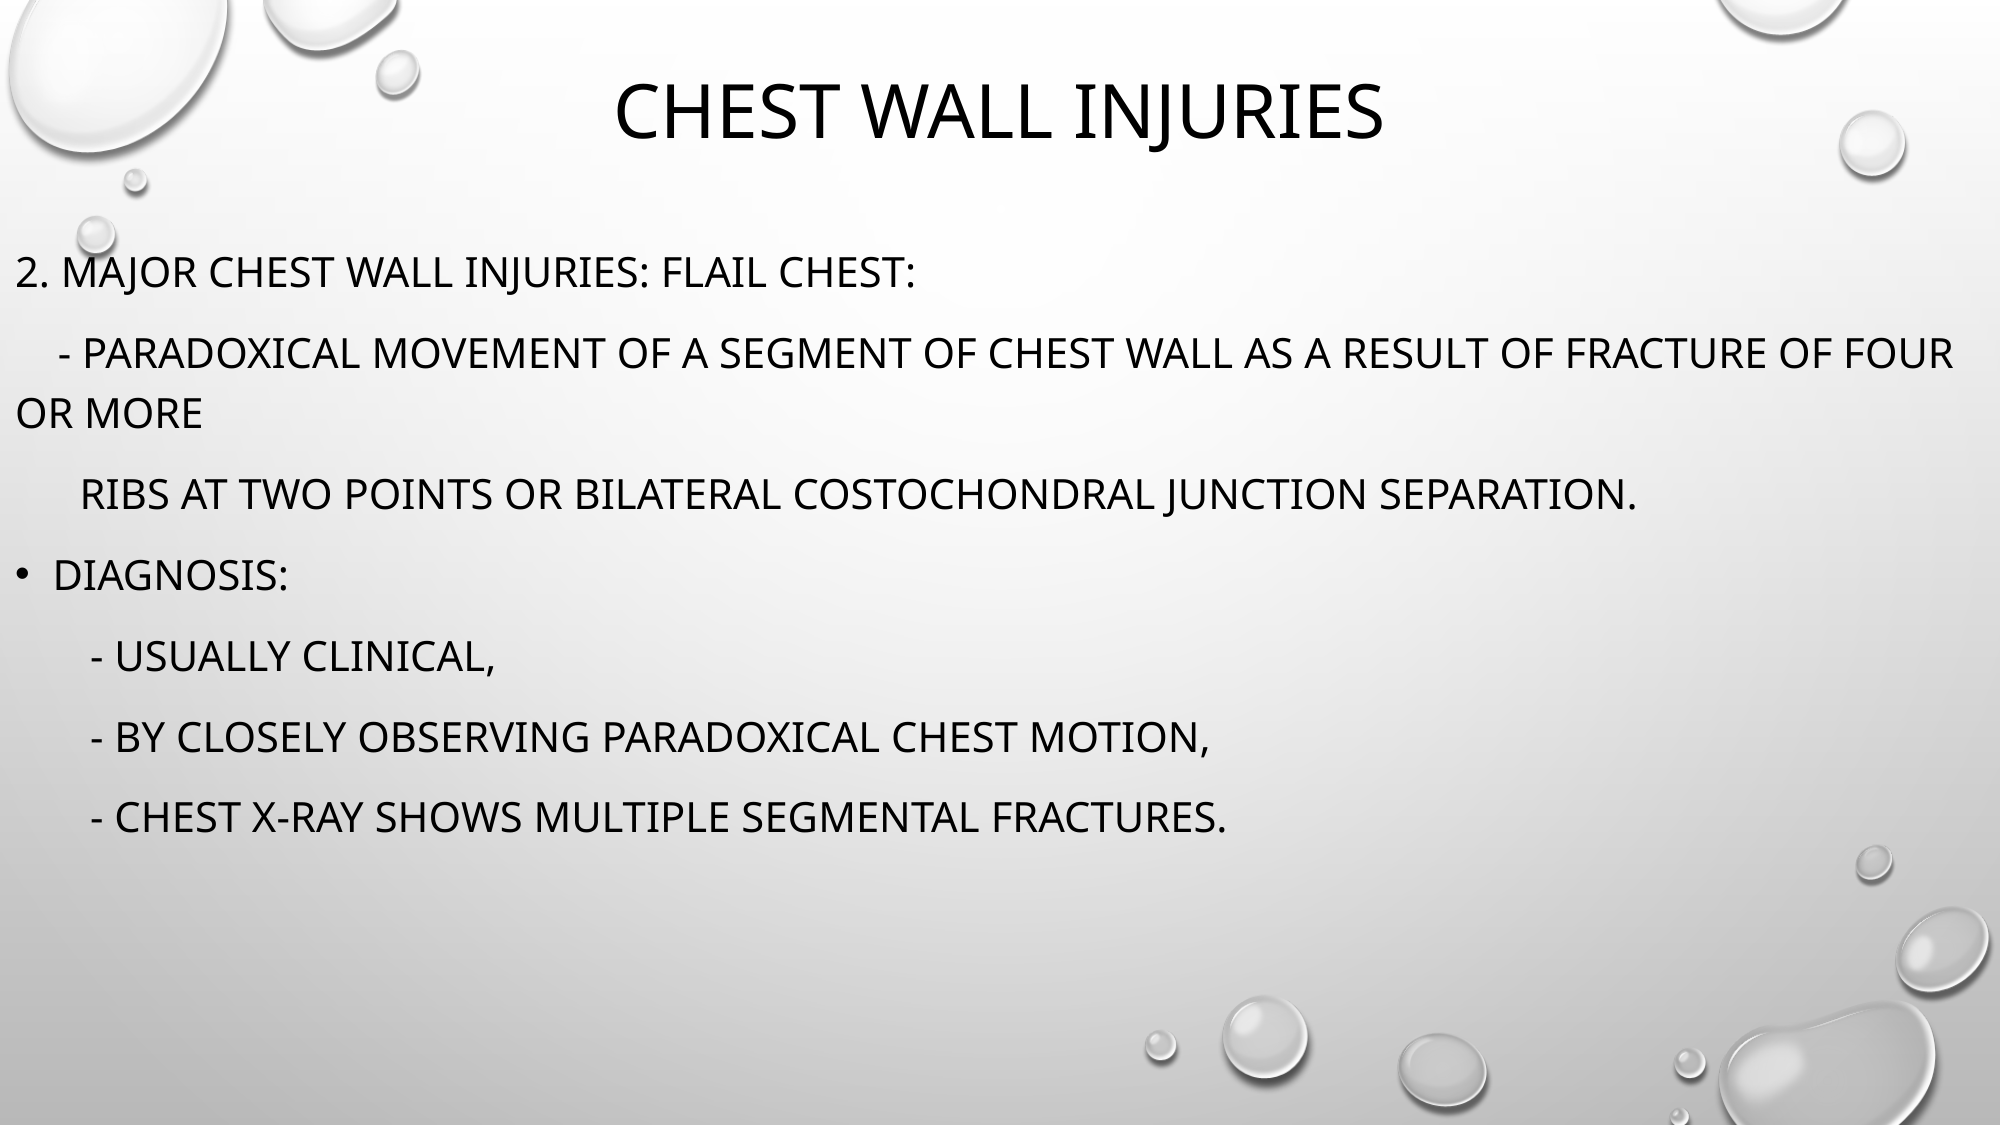

# Chest wall injuries
2. Major chest wall injuries: Flail chest:
 - paradoxical movement of a segment of chest wall as a result of fracture of four or more
 ribs at two points or bilateral costochondral junction separation.
Diagnosis:
 - Usually clinical,
 - by closely observing paradoxical chest motion,
 - chest x-ray shows multiple segmental fractures.